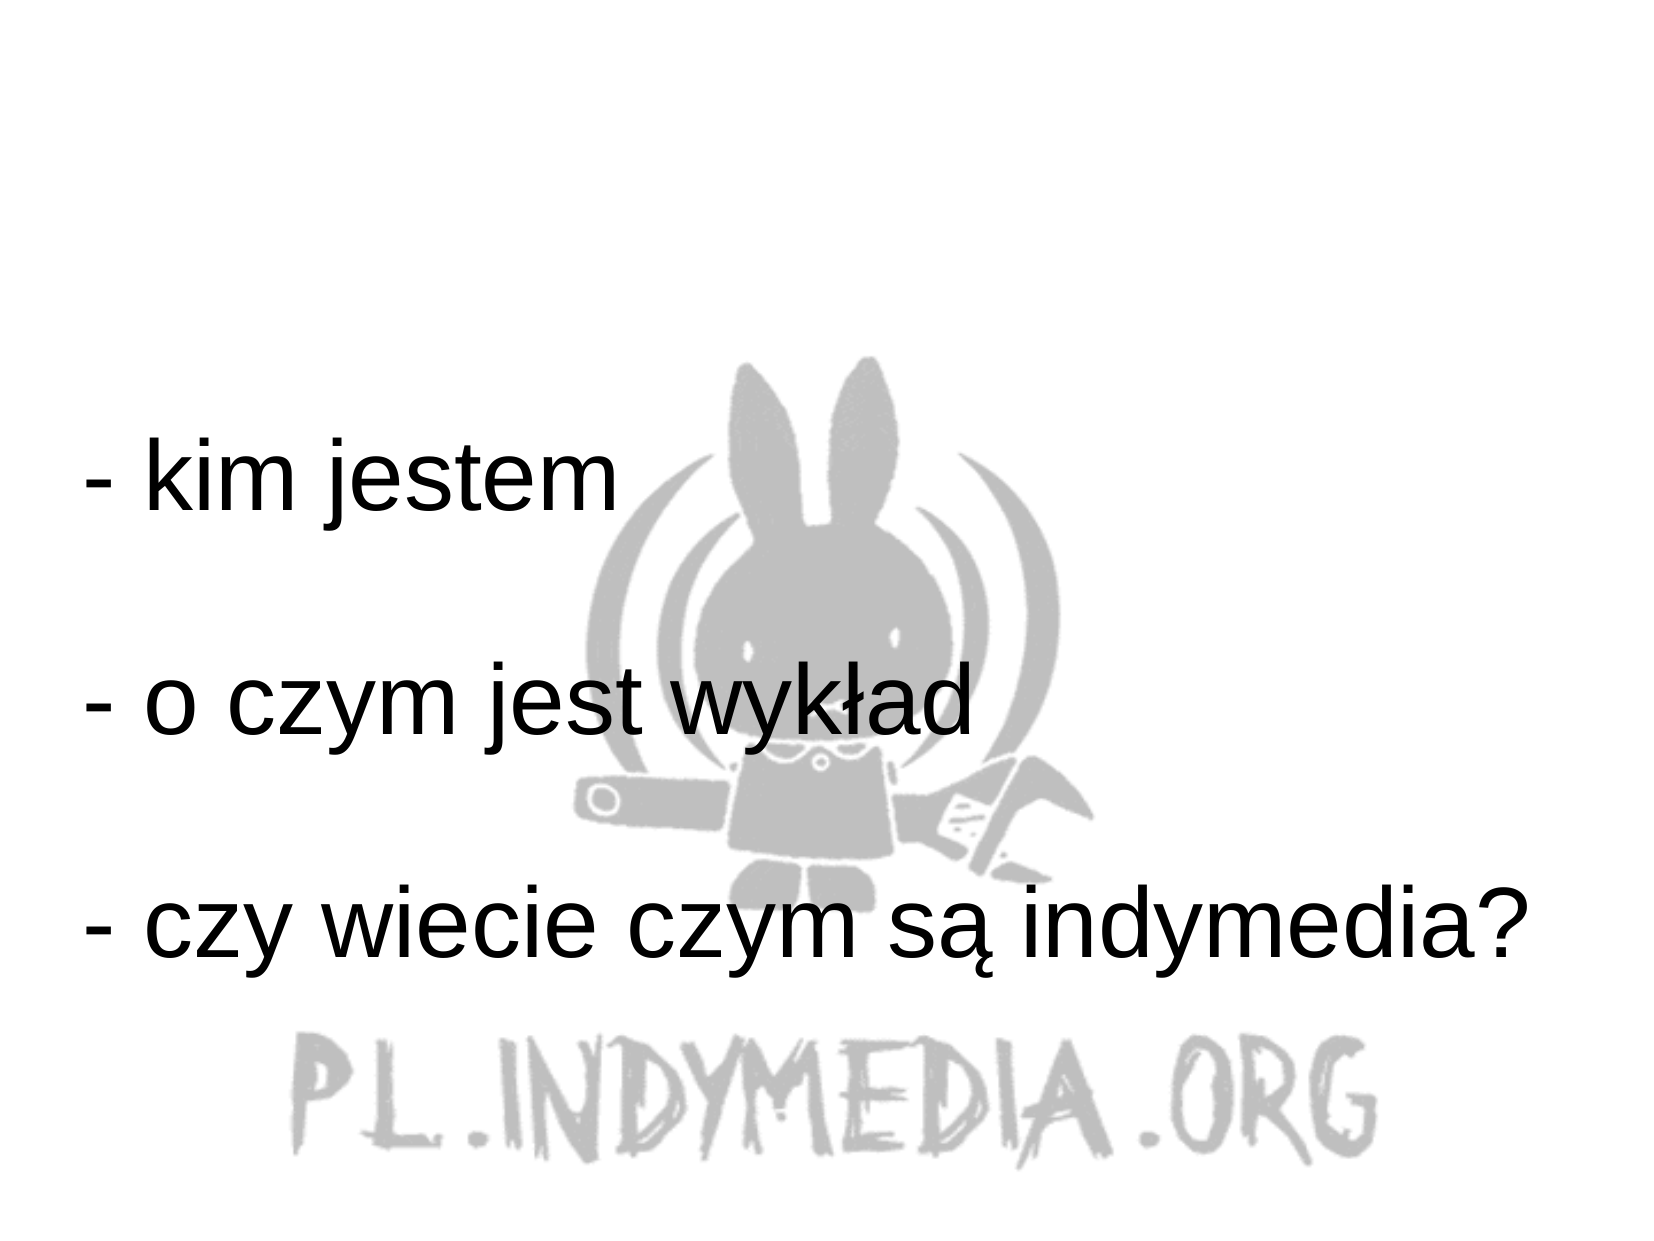

#
- kim jestem
- o czym jest wykład
- czy wiecie czym są indymedia?